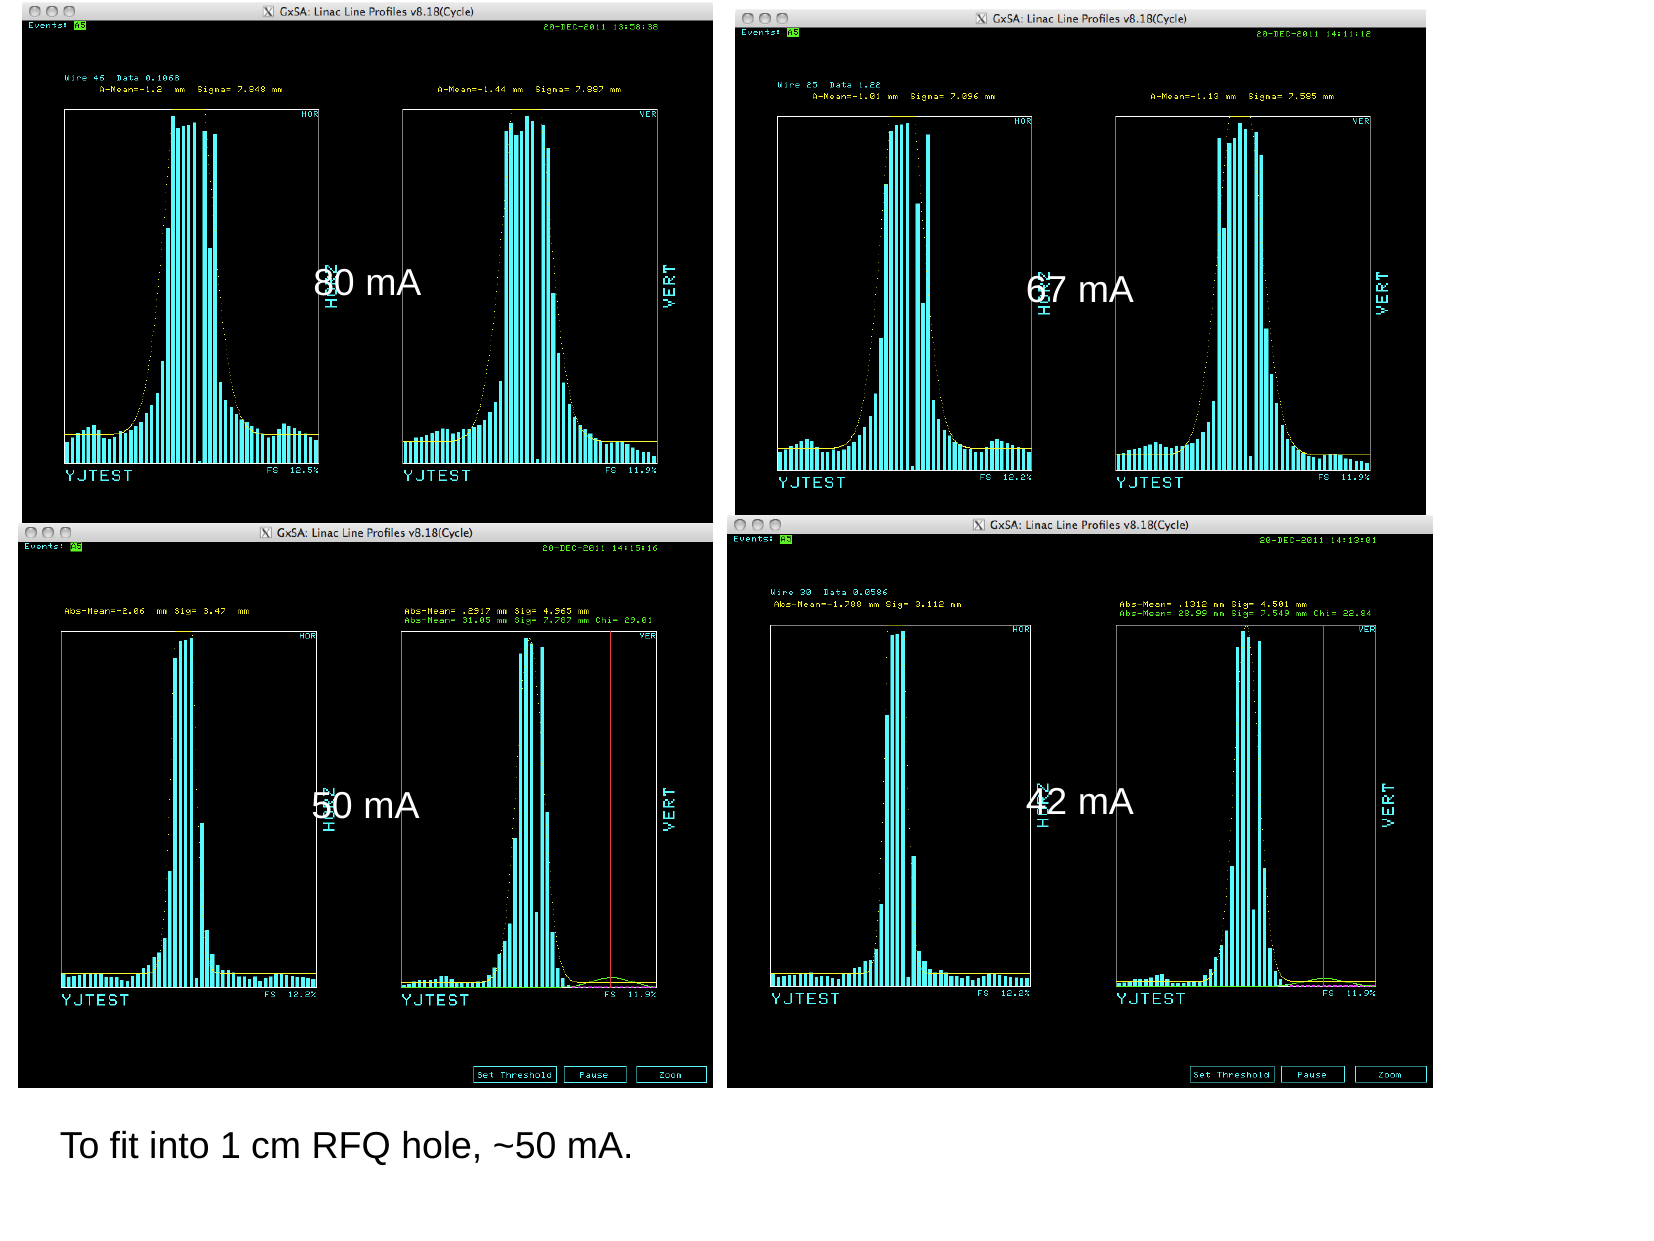

80 mA
67 mA
#
42 mA
50 mA
To fit into 1 cm RFQ hole, ~50 mA.